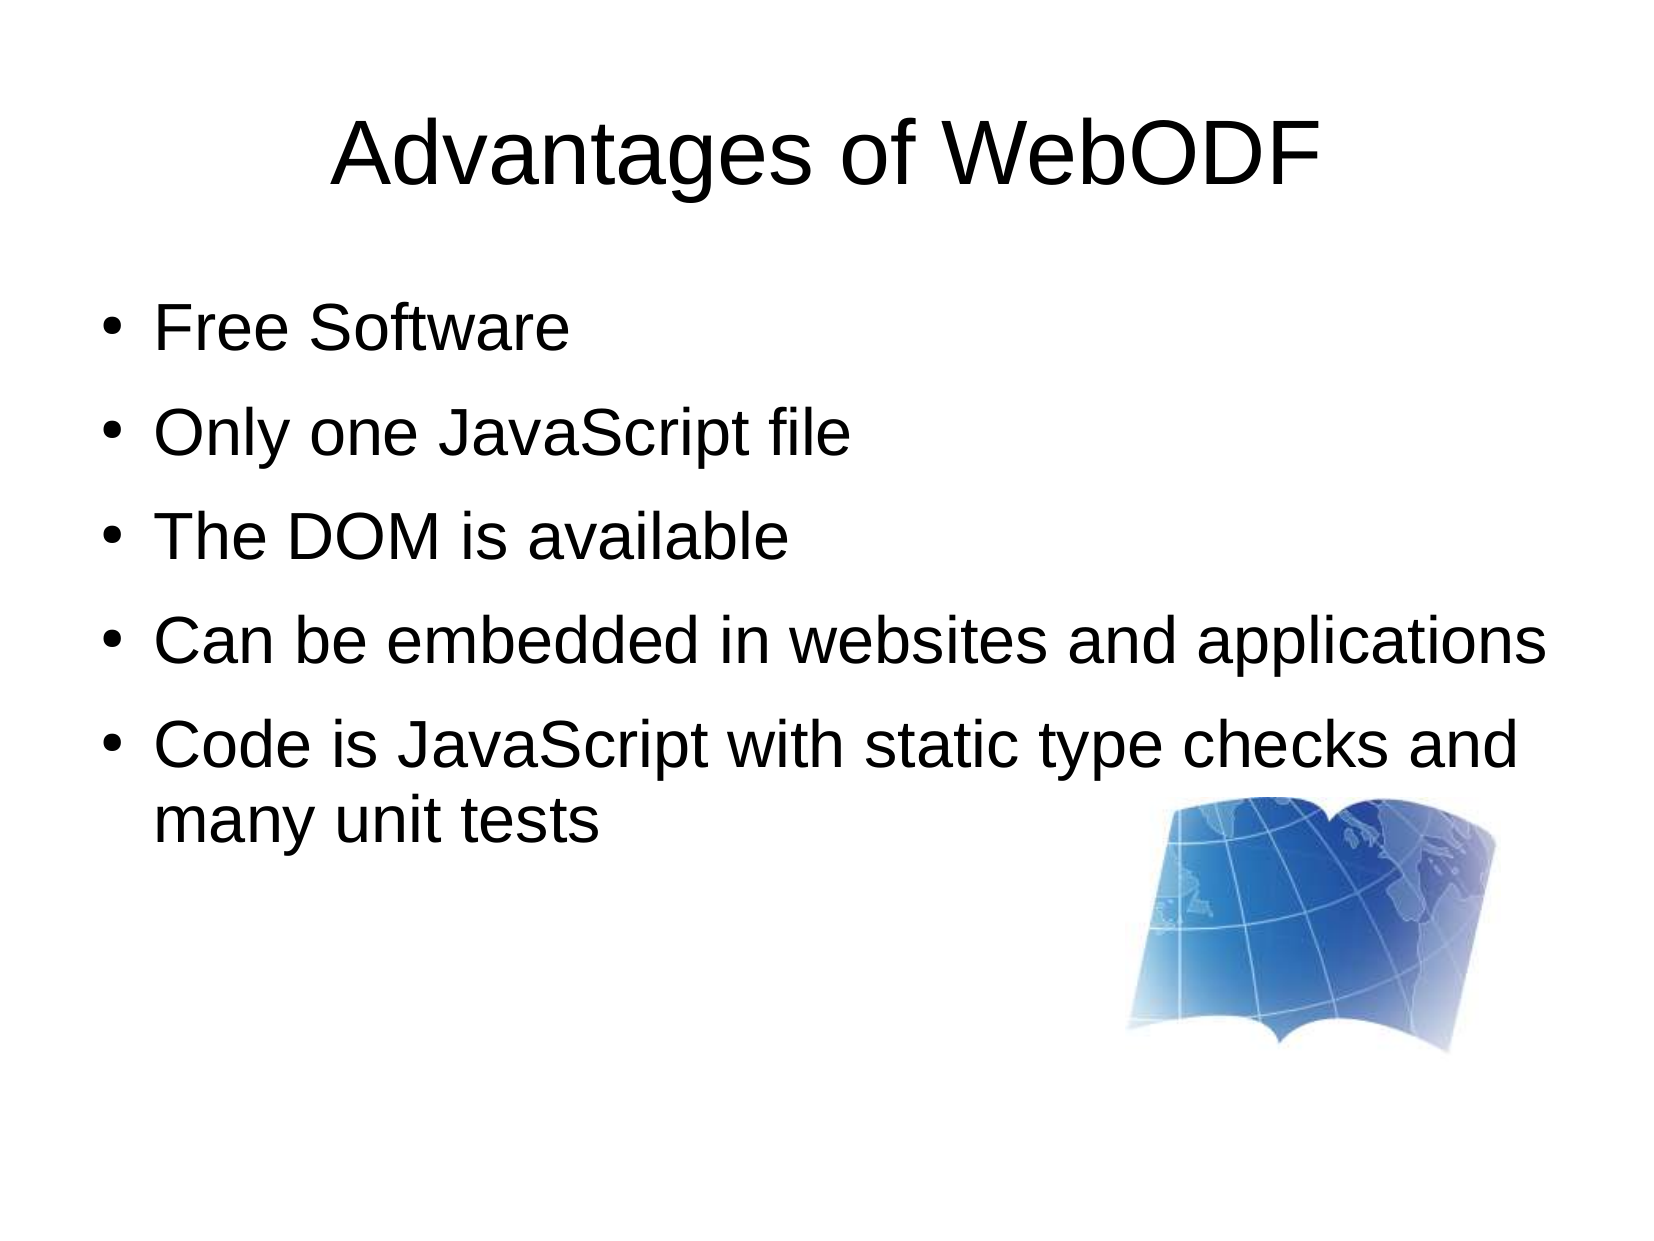

# Advantages of WebODF
Free Software
Only one JavaScript file
The DOM is available
Can be embedded in websites and applications
Code is JavaScript with static type checks and many unit tests